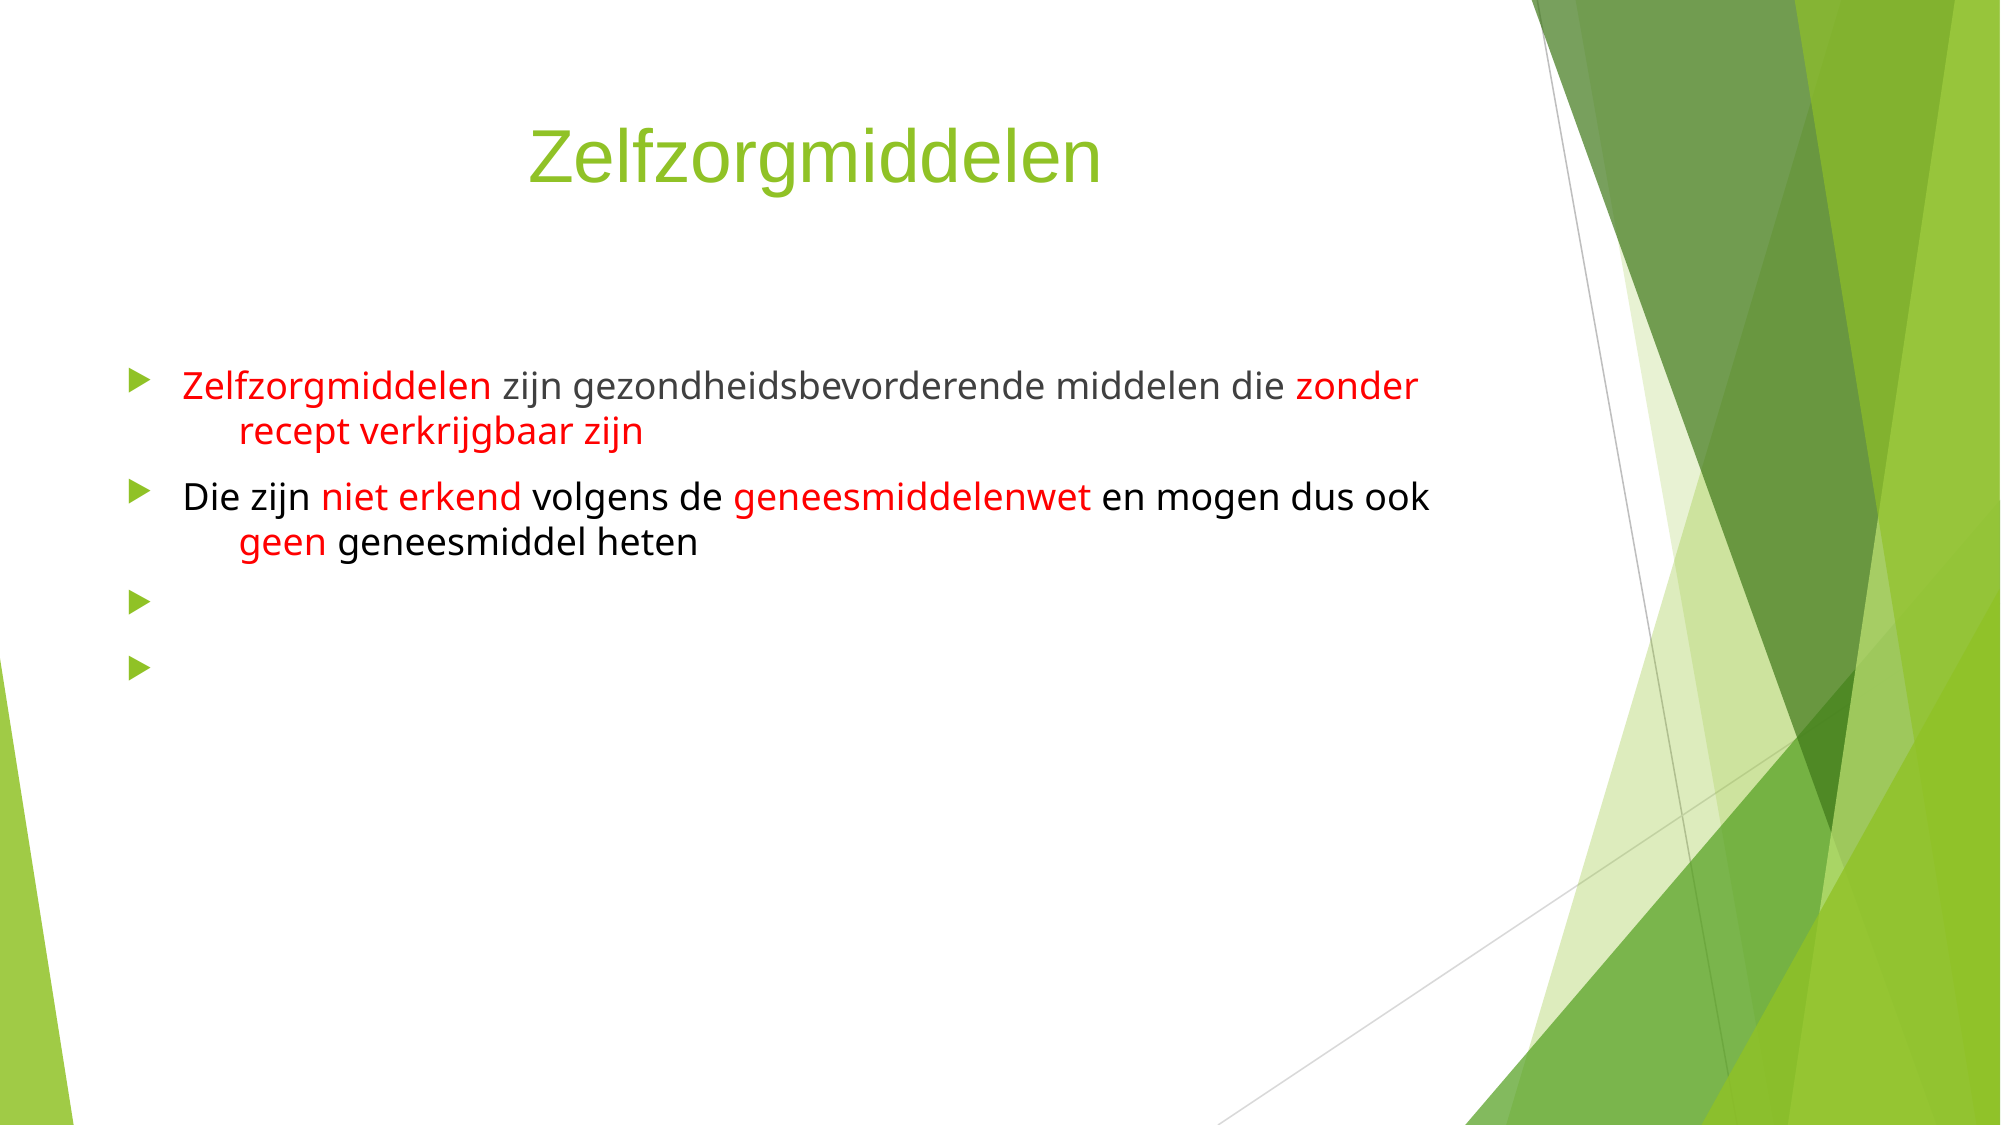

# Zelfzorgmiddelen
Zelfzorgmiddelen zijn gezondheidsbevorderende middelen die zonder recept verkrijgbaar zijn
Die zijn niet erkend volgens de geneesmiddelenwet en mogen dus ook geen geneesmiddel heten